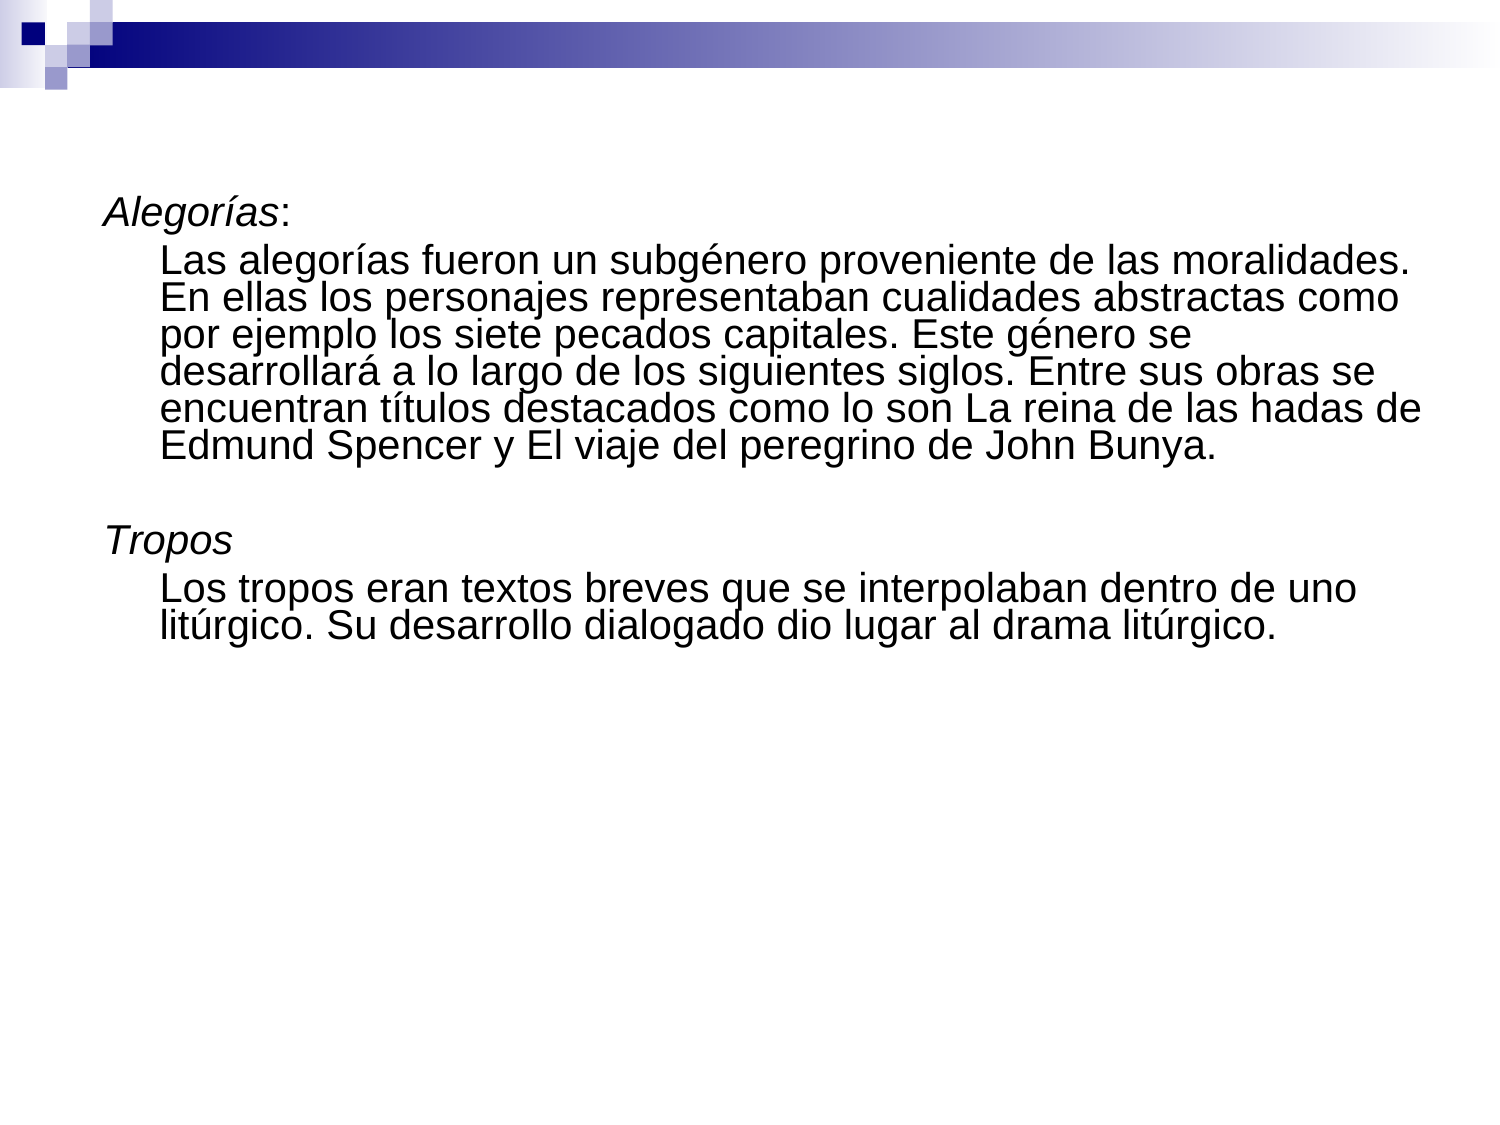

# Alegorías:
	Las alegorías fueron un subgénero proveniente de las moralidades. En ellas los personajes representaban cualidades abstractas como por ejemplo los siete pecados capitales. Este género se desarrollará a lo largo de los siguientes siglos. Entre sus obras se encuentran títulos destacados como lo son La reina de las hadas de Edmund Spencer y El viaje del peregrino de John Bunya.
Tropos
	Los tropos eran textos breves que se interpolaban dentro de uno litúrgico. Su desarrollo dialogado dio lugar al drama litúrgico.